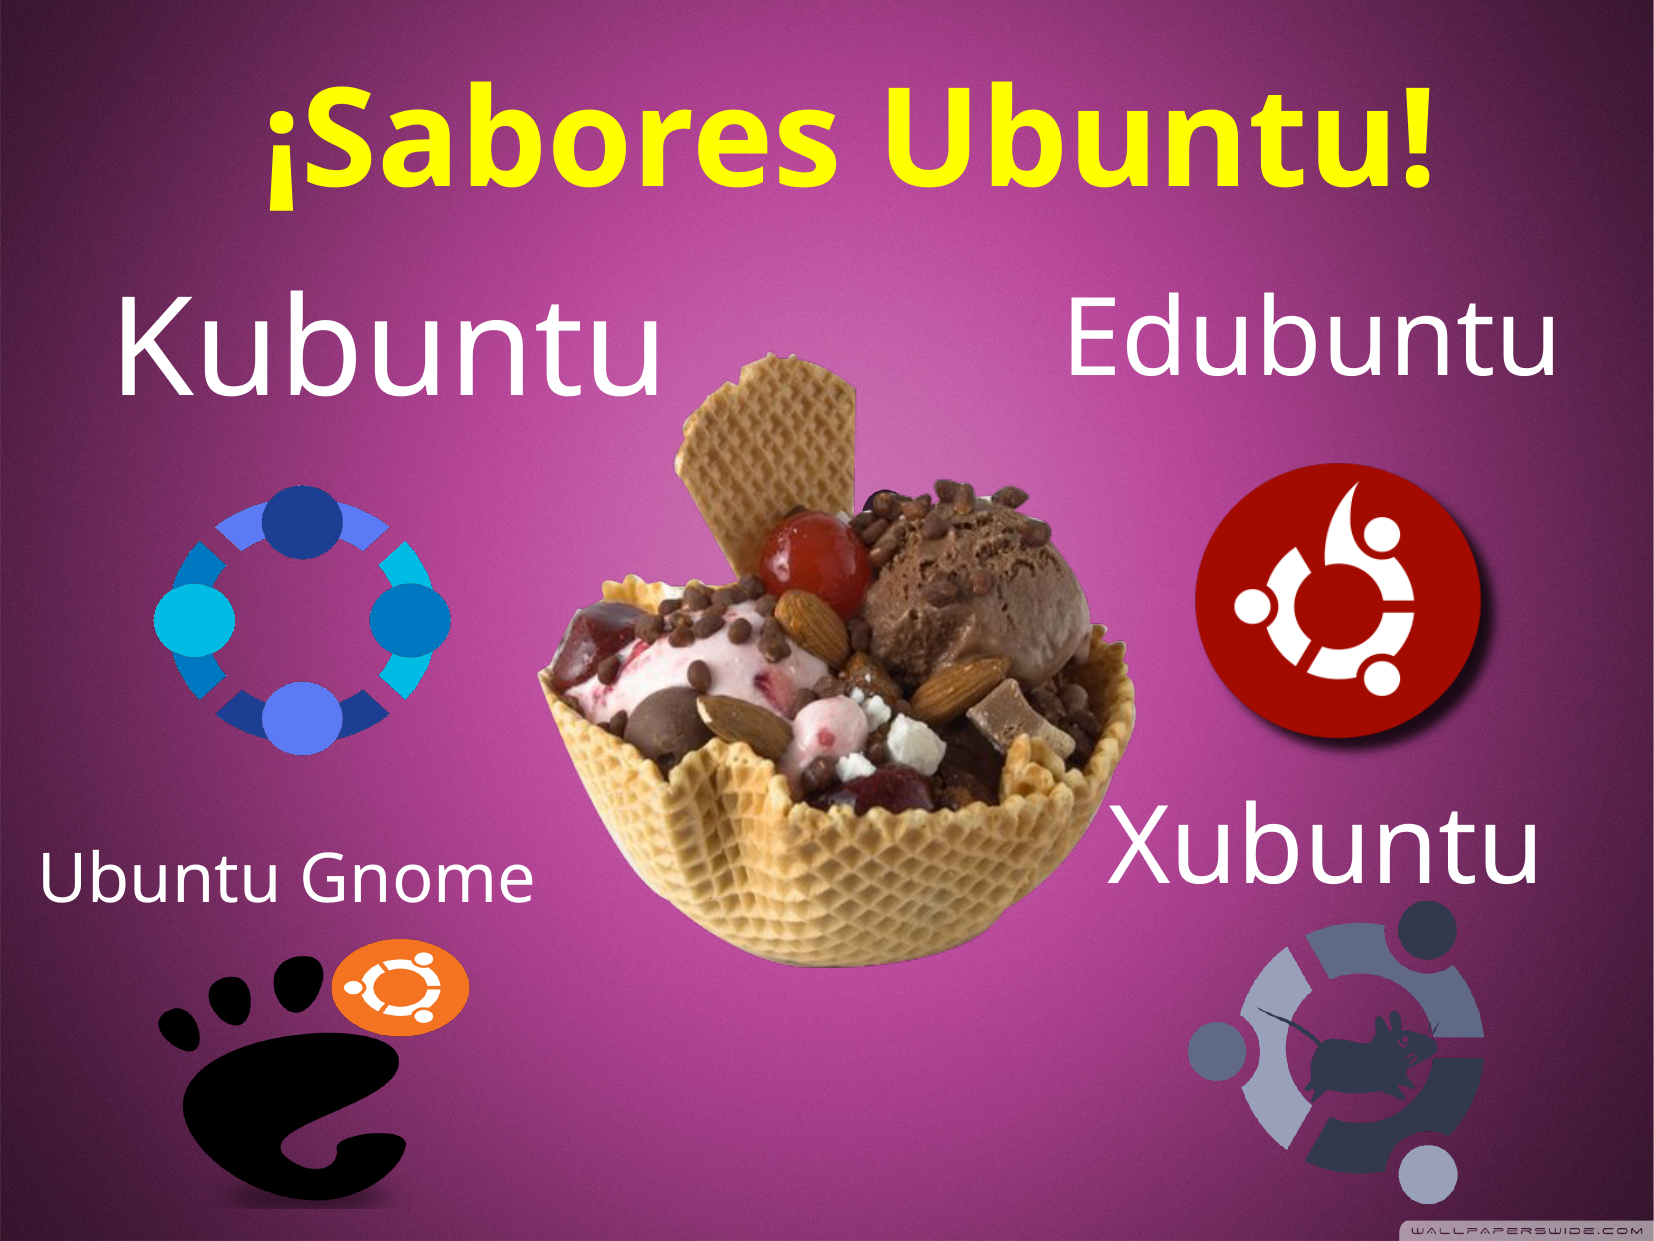

# ¡Sabores Ubuntu!
Kubuntu
Edubuntu
Xubuntu
Ubuntu Gnome